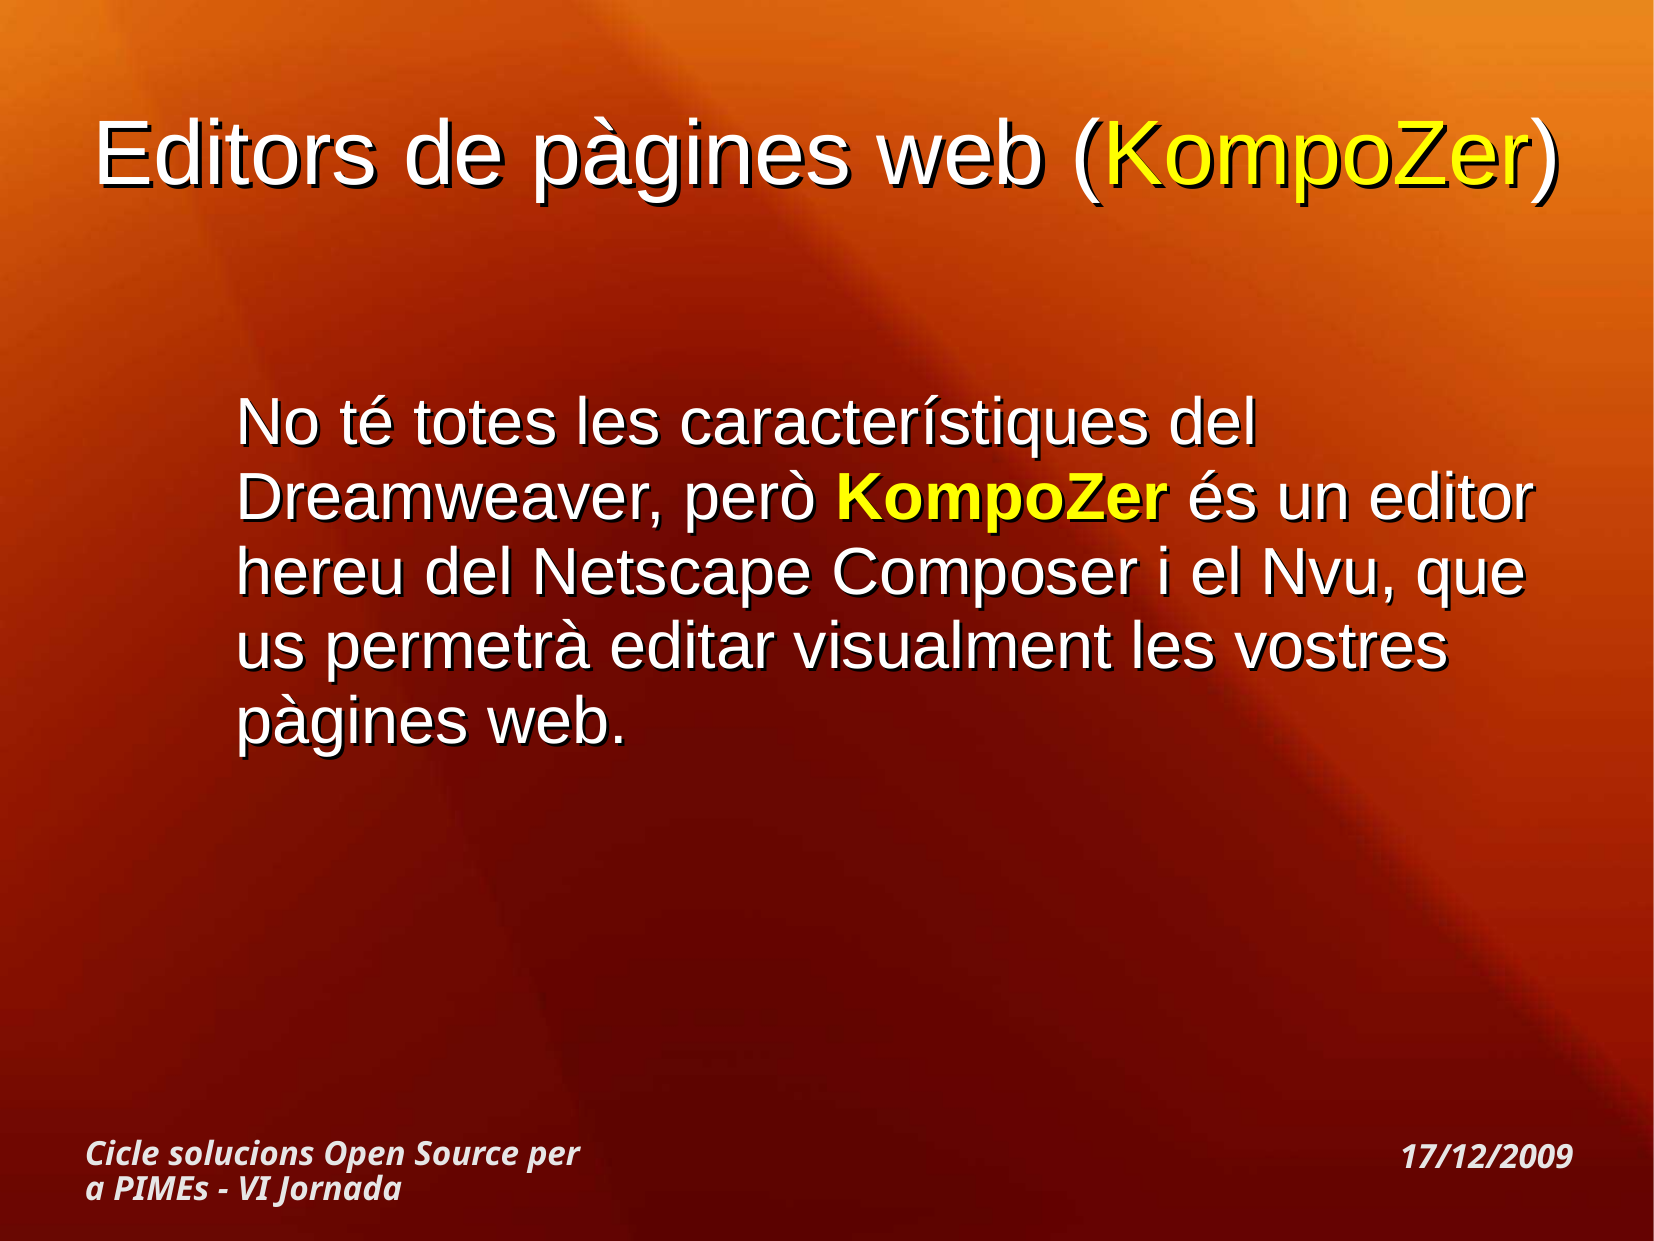

# Editors de pàgines web (KompoZer)
No té totes les característiques del Dreamweaver, però KompoZer és un editor hereu del Netscape Composer i el Nvu, que us permetrà editar visualment les vostres pàgines web.
Cicle solucions Open Source per a PIMEs - VI Jornada
17/12/2009